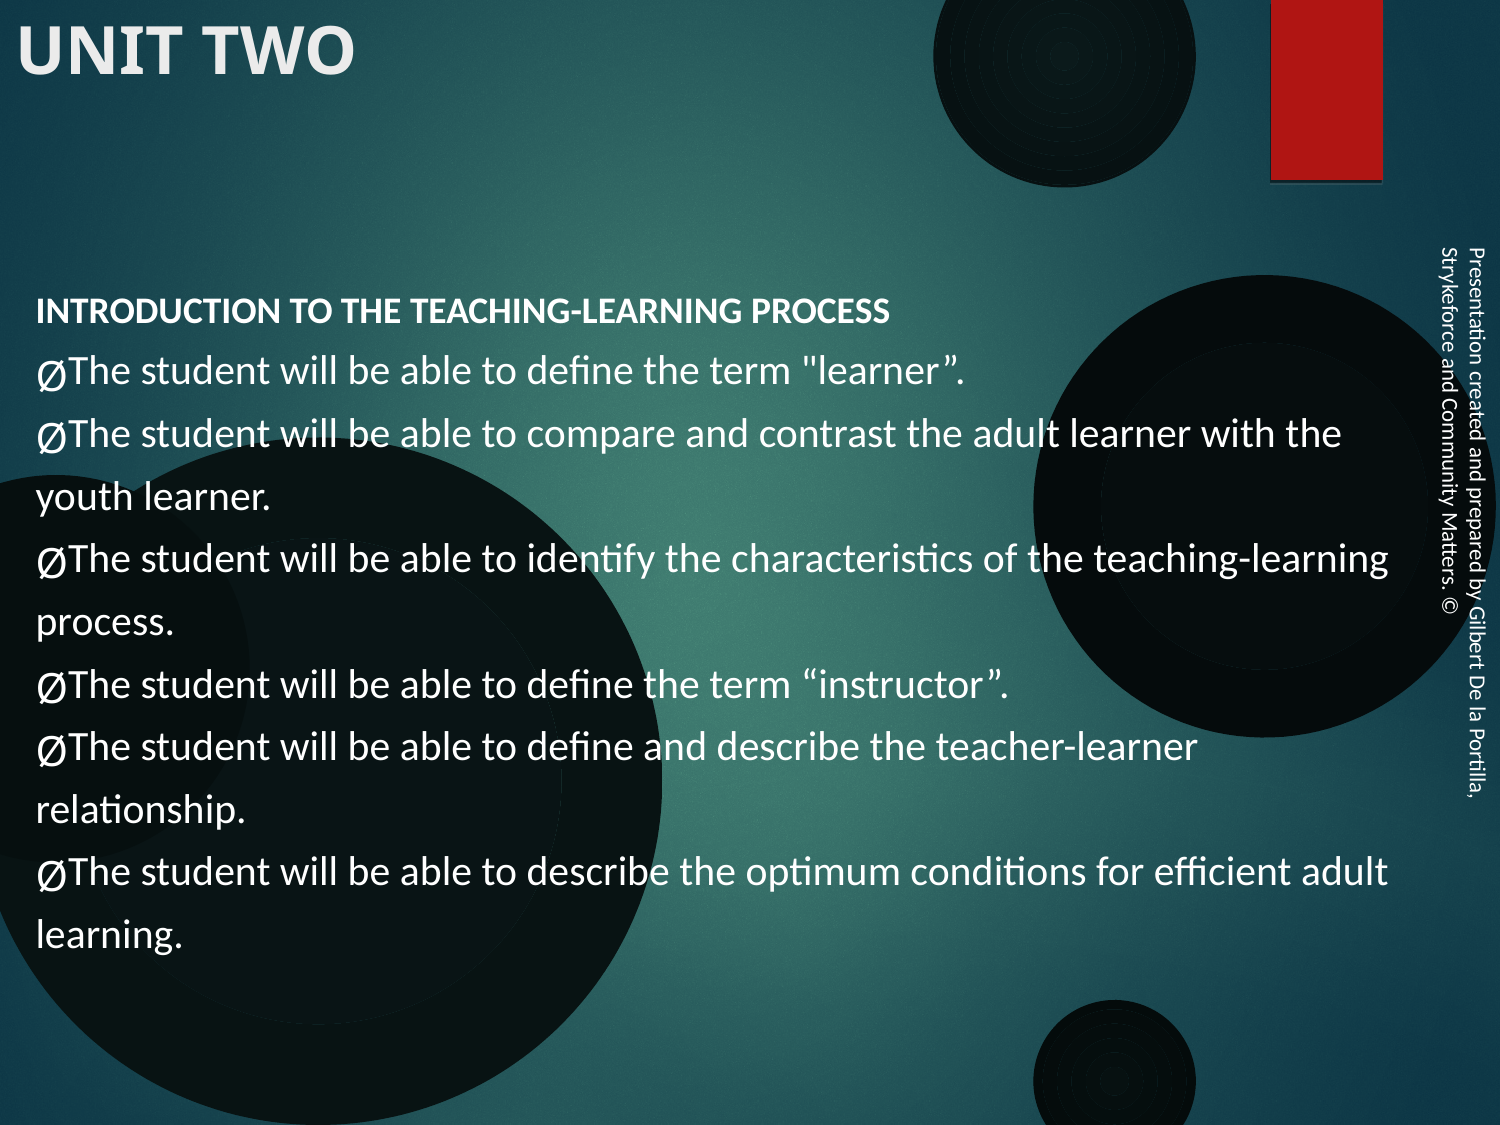

# UNIT TWO
INTRODUCTION TO THE TEACHING-LEARNING PROCESS
The student will be able to define the term "learner”.
The student will be able to compare and contrast the adult learner with the youth learner.
The student will be able to identify the characteristics of the teaching-learning process.
The student will be able to define the term “instructor”.
The student will be able to define and describe the teacher-learner relationship.
The student will be able to describe the optimum conditions for efficient adult learning.
Presentation created and prepared by Gilbert De la Portilla, Strykeforce and Community Matters. ©